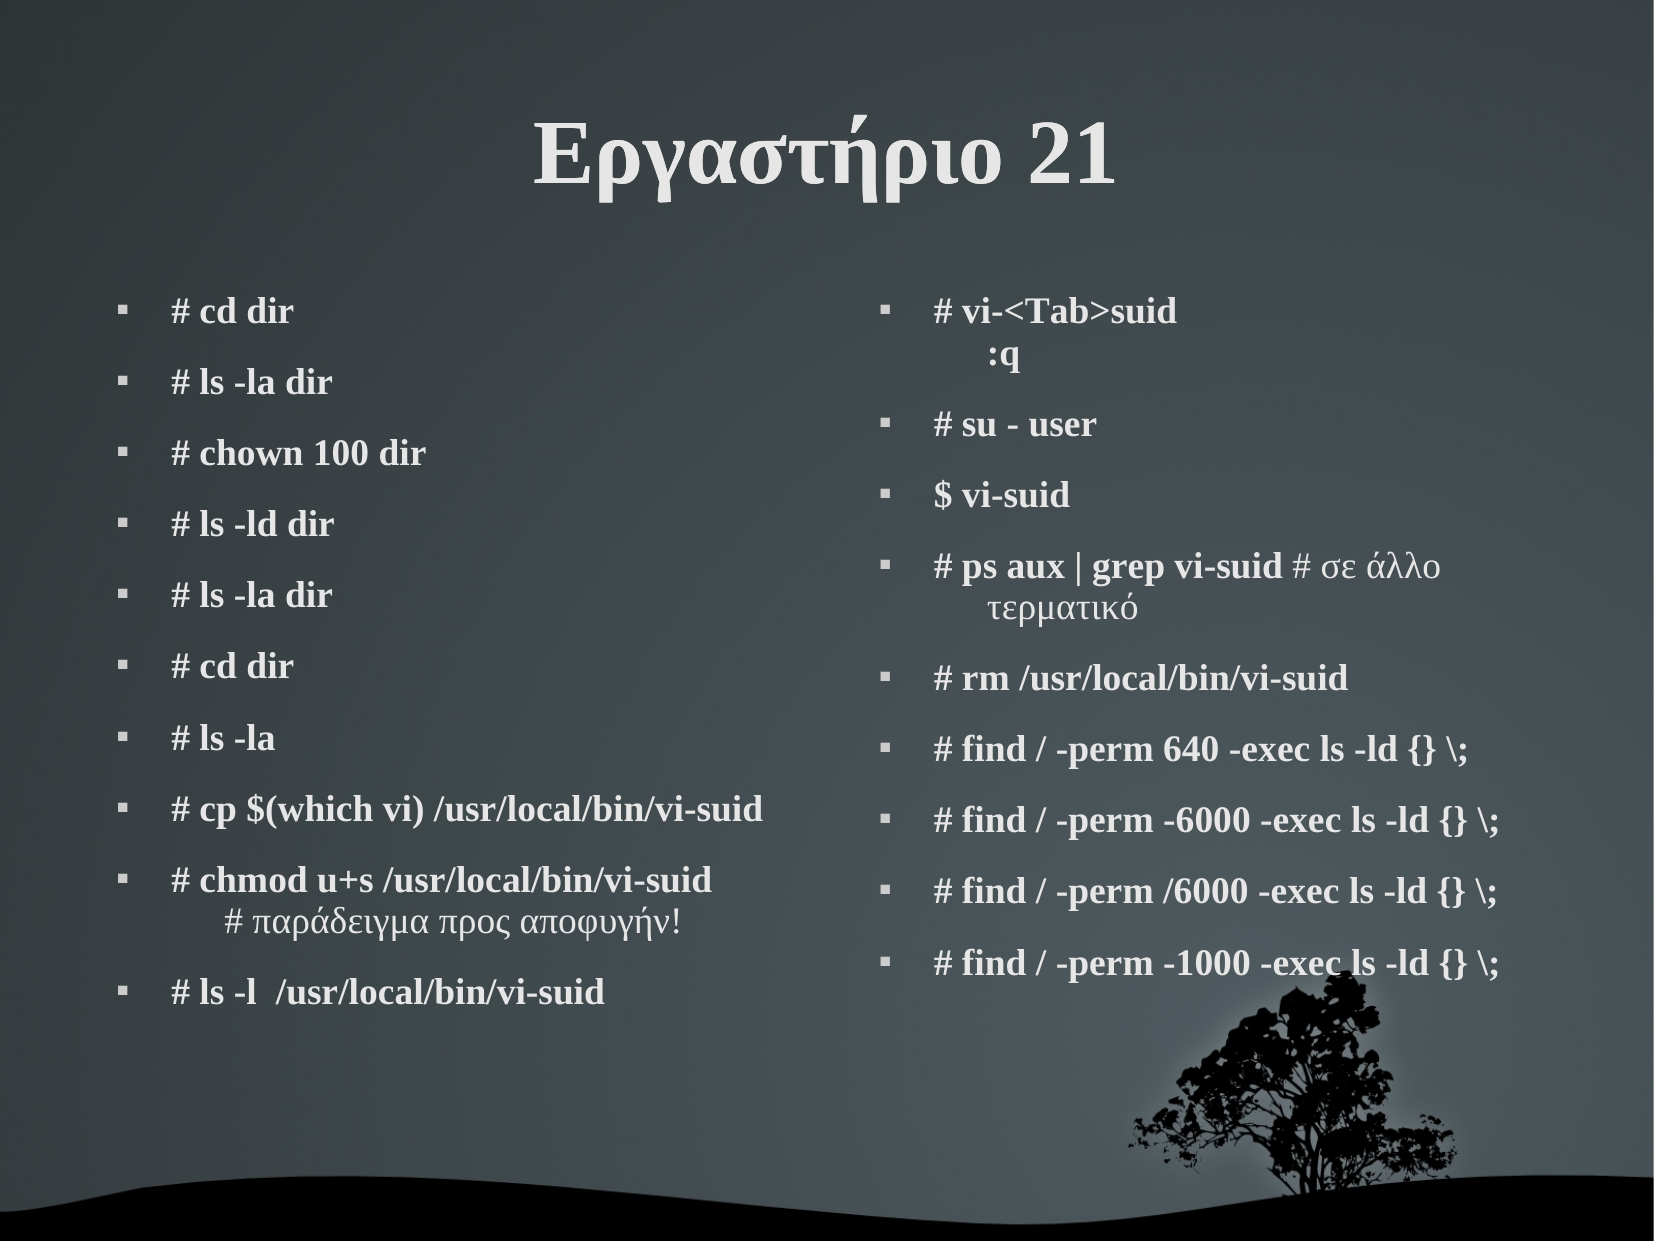

Εργαστήριο 21
Εργαστήριο 21
# # cd dir
# ls -la dir
# chown 100 dir
# ls -ld dir
# ls -la dir
# cd dir
# ls -la
# cp $(which vi) /usr/local/bin/vi-suid
# chmod u+s /usr/local/bin/vi-suid # παράδειγμα προς αποφυγήν!
# ls -l /usr/local/bin/vi-suid
# vi-<Tab>suid :q
# su - user
$ vi-suid
# ps aux | grep vi-suid # σε άλλο τερματικό
# rm /usr/local/bin/vi-suid
# find / -perm 640 -exec ls -ld {} \;
# find / -perm -6000 -exec ls -ld {} \;
# find / -perm /6000 -exec ls -ld {} \;
# find / -perm -1000 -exec ls -ld {} \;